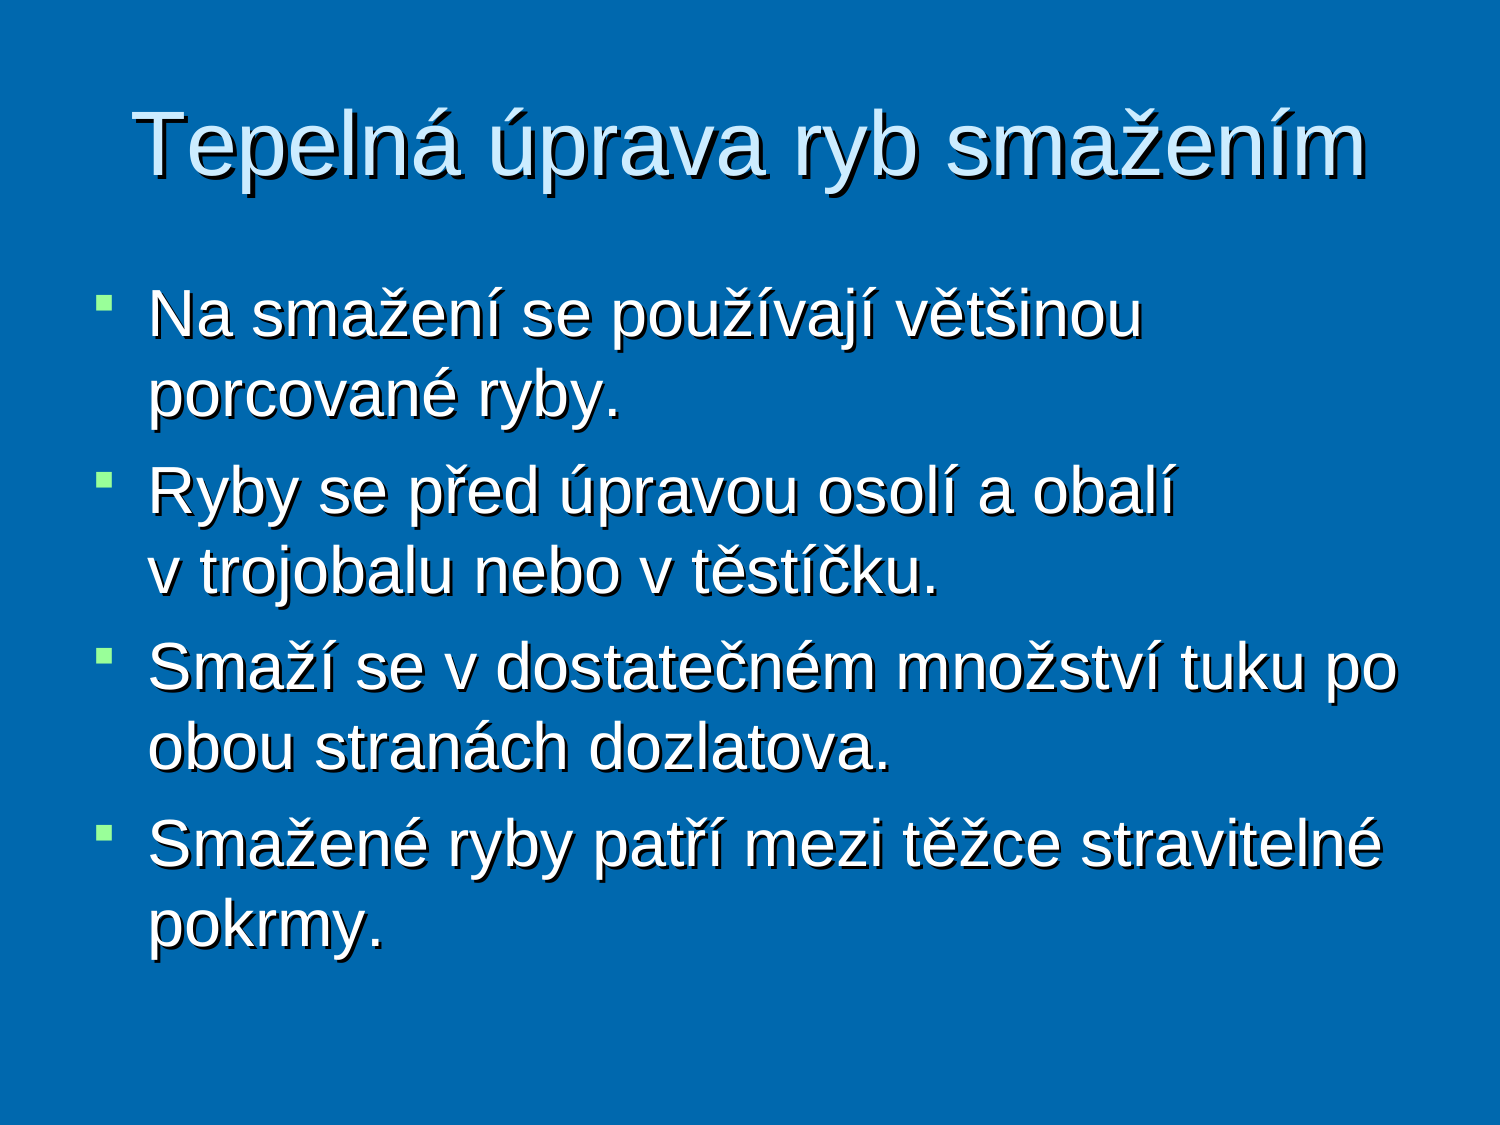

# Tepelná úprava ryb smažením
Na smažení se používají většinou porcované ryby.
Ryby se před úpravou osolí a obalí v trojobalu nebo v těstíčku.
Smaží se v dostatečném množství tuku po obou stranách dozlatova.
Smažené ryby patří mezi těžce stravitelné pokrmy.